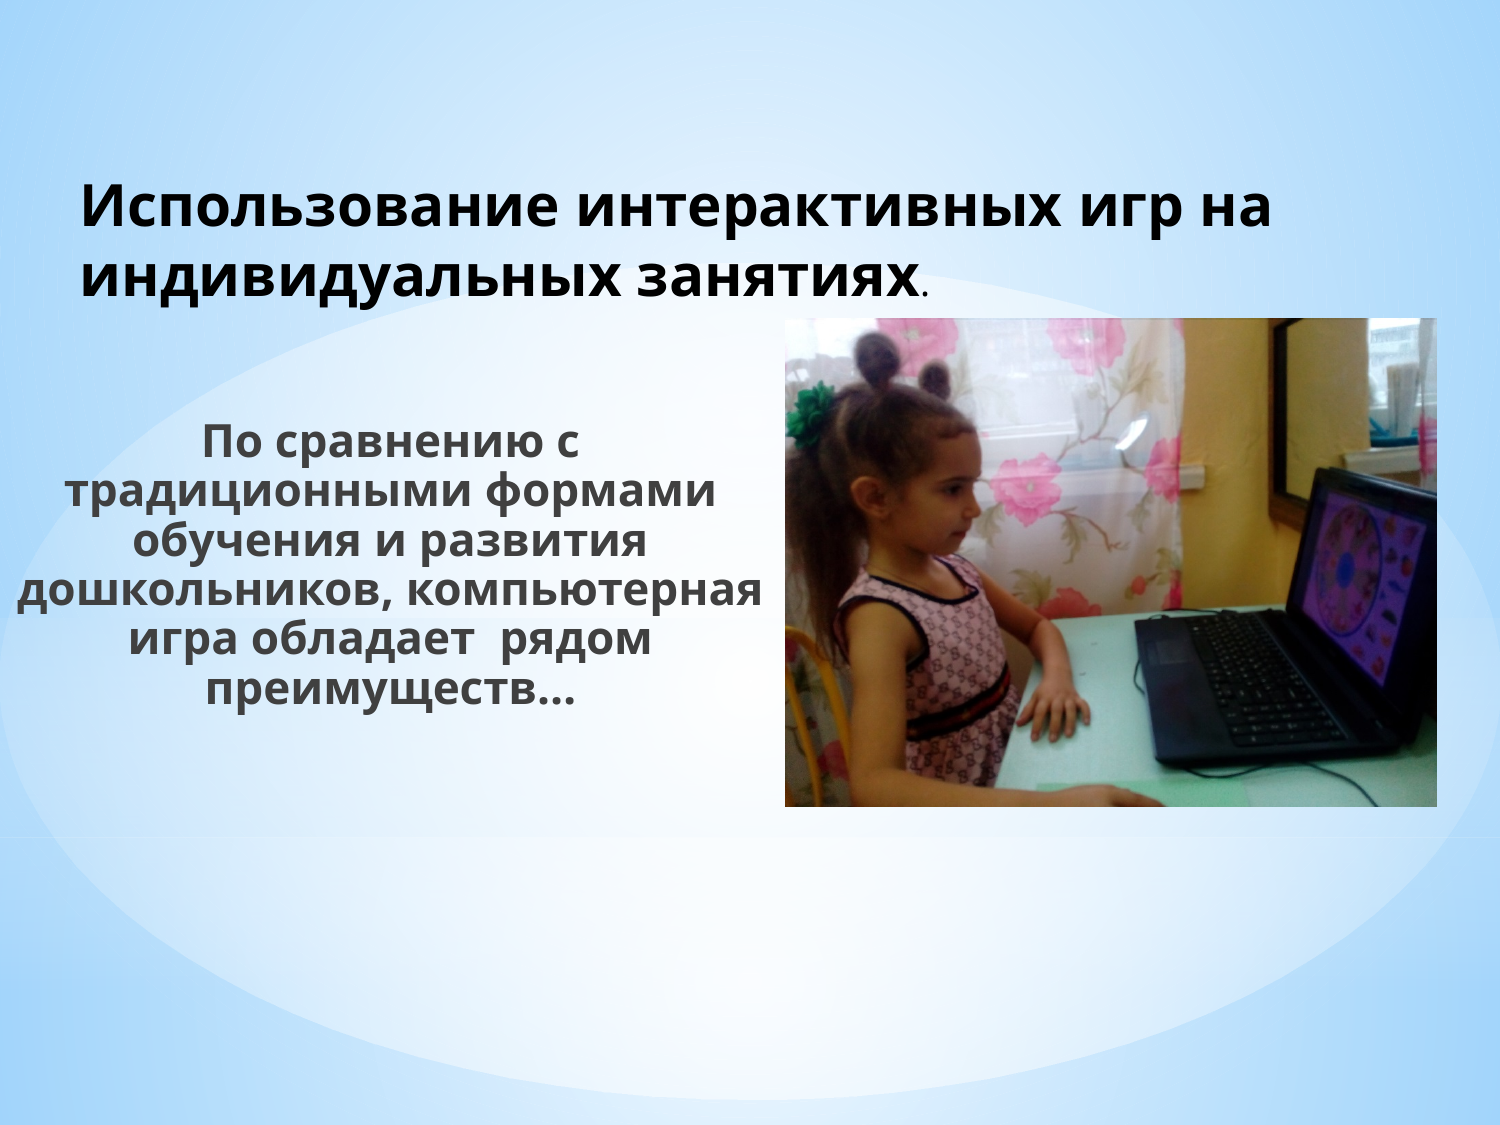

Использование интерактивных игр на индивидуальных занятиях.
# По сравнению с традиционными формами обучения и развития дошкольников, компьютерная игра обладает рядом преимуществ…